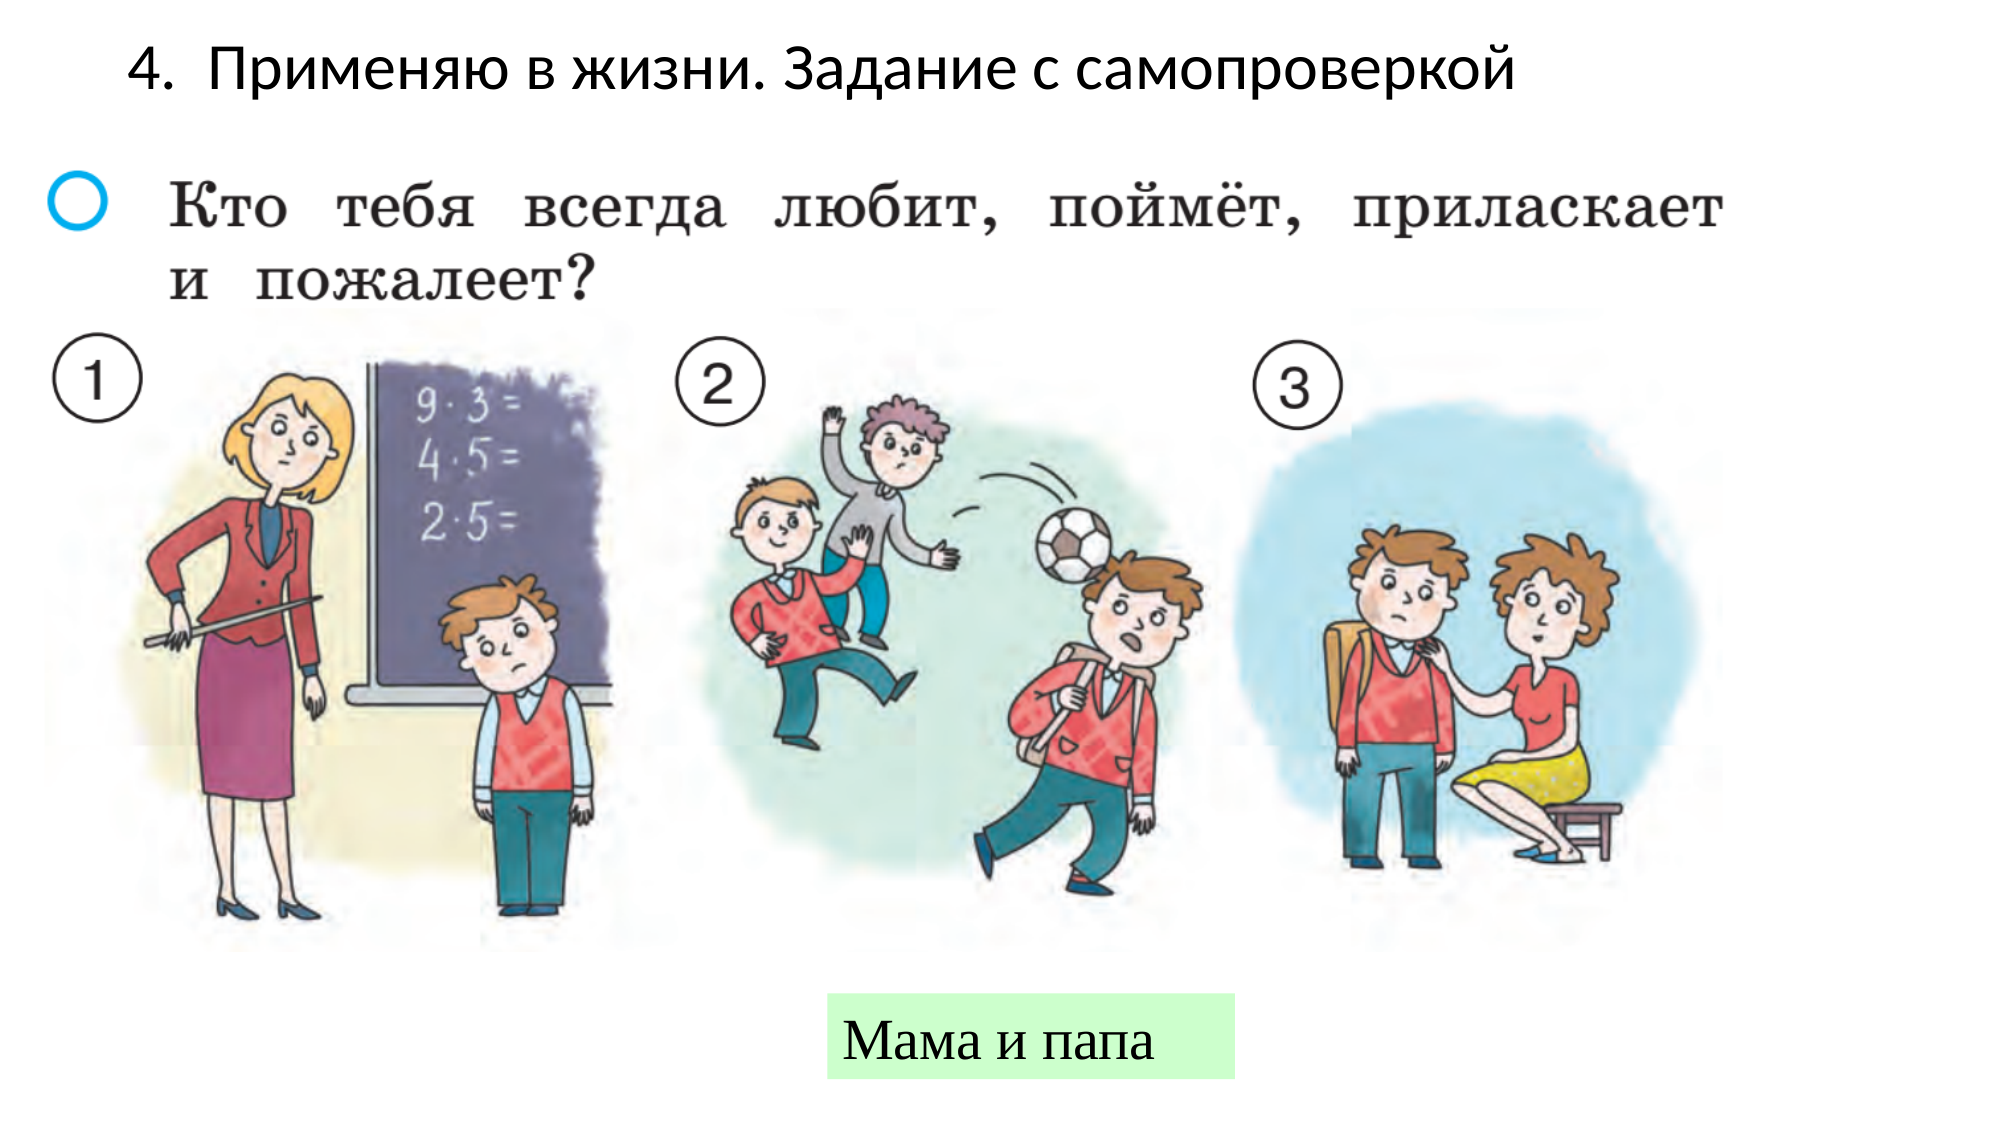

# 4. Применяю в жизни. Задание с самопроверкой
Мама и папа